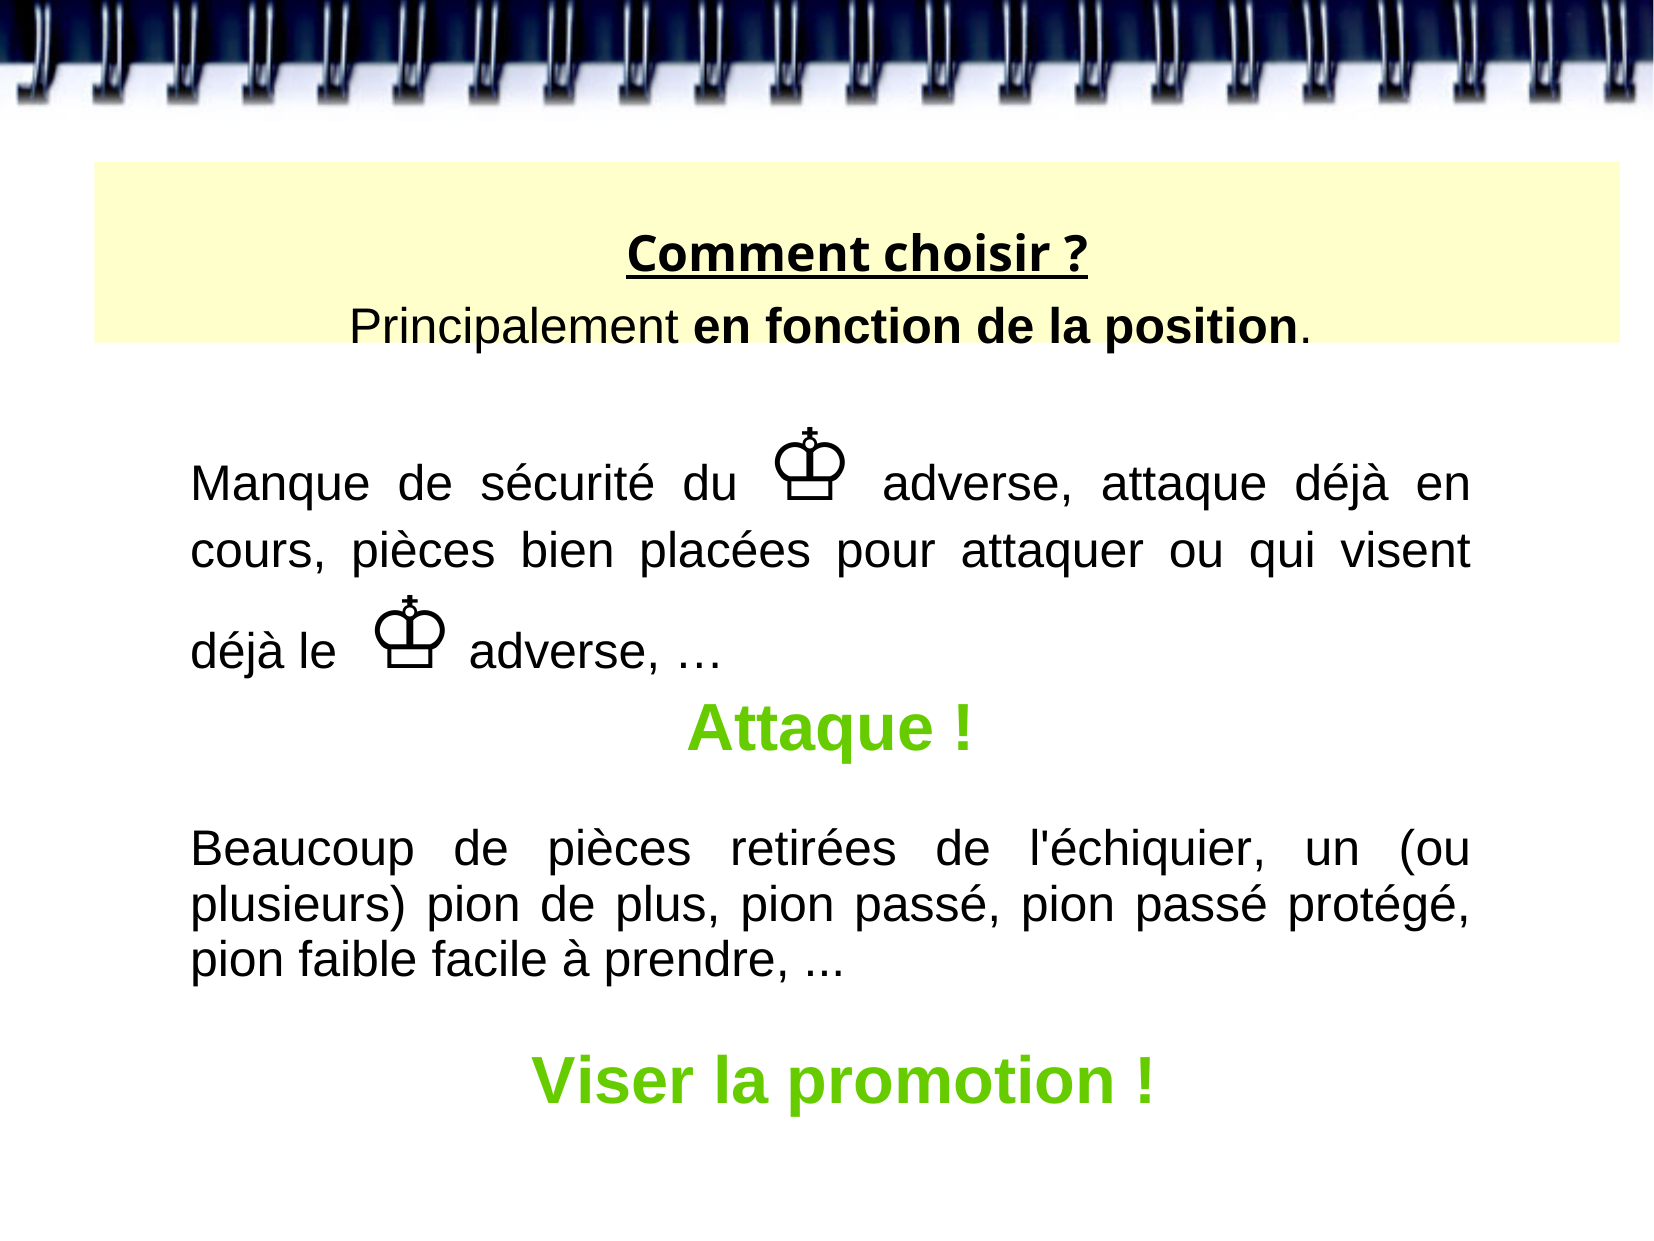

# Comment choisir ?
Principalement en fonction de la position.
Manque de sécurité du ♔ adverse, attaque déjà en cours, pièces bien placées pour attaquer ou qui visent déjà le ♔ adverse, …
Attaque !
Beaucoup de pièces retirées de l'échiquier, un (ou plusieurs) pion de plus, pion passé, pion passé protégé, pion faible facile à prendre, ...
 Viser la promotion !